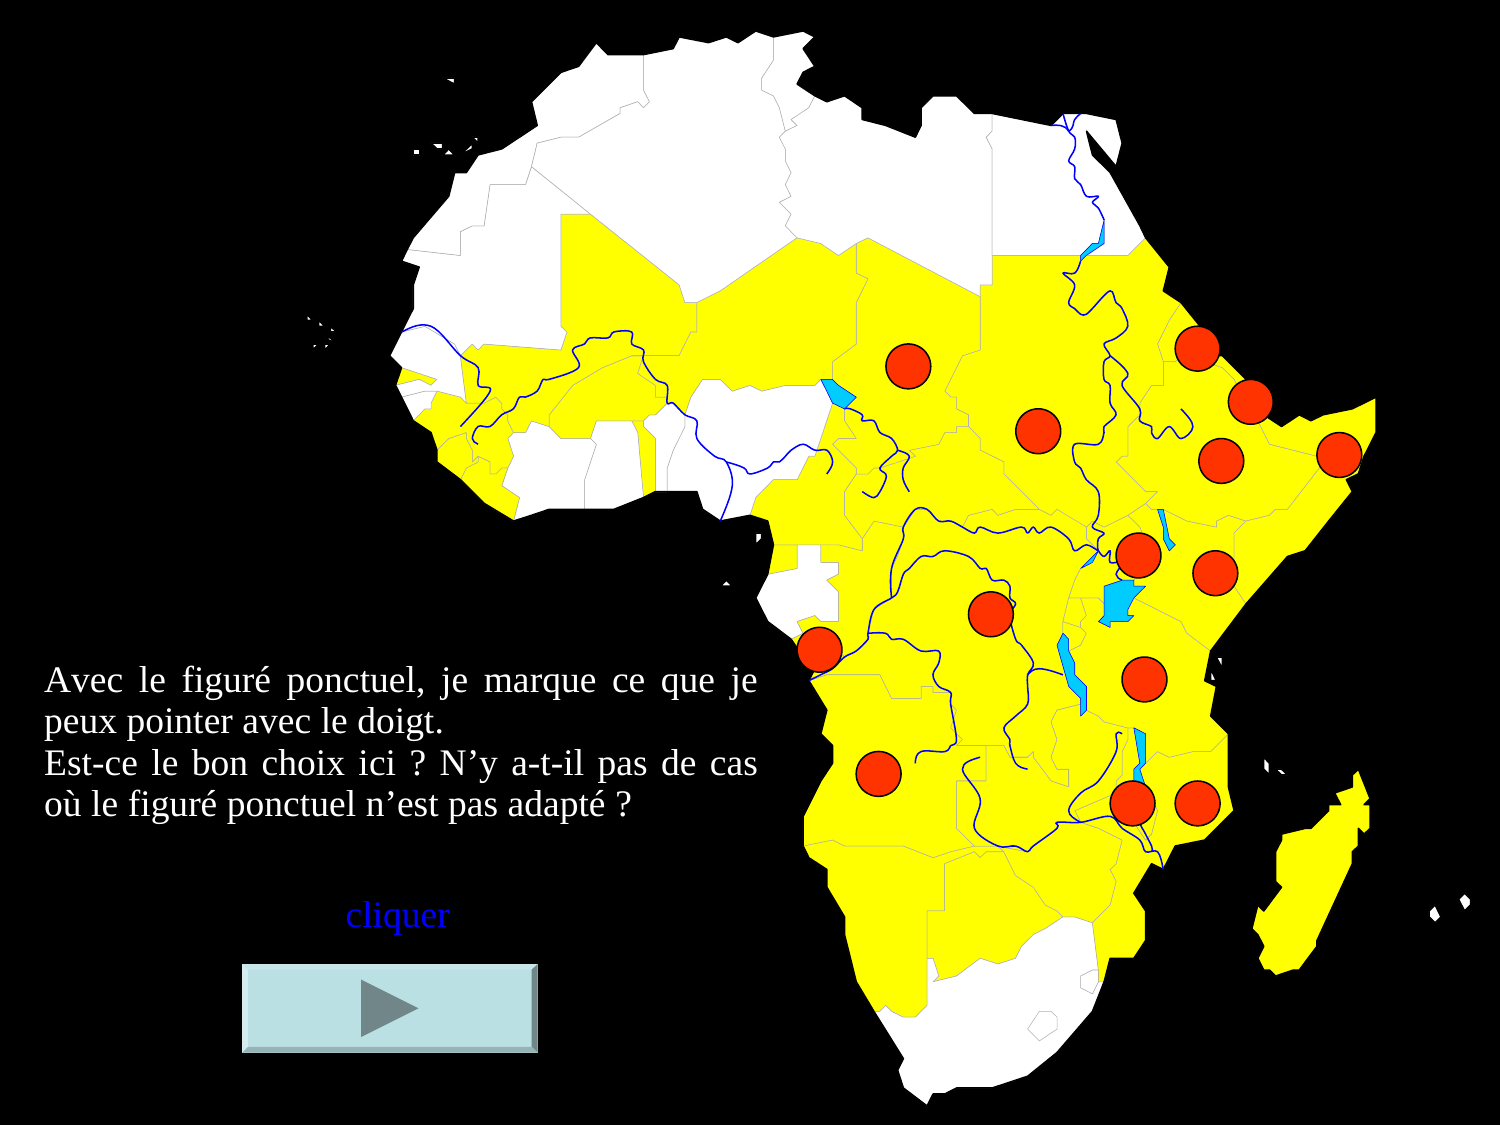

N
800 Km
Avec le figuré ponctuel, je marque ce que je peux pointer avec le doigt.
Est-ce le bon choix ici ? N’y a-t-il pas de cas où le figuré ponctuel n’est pas adapté ?
cliquer